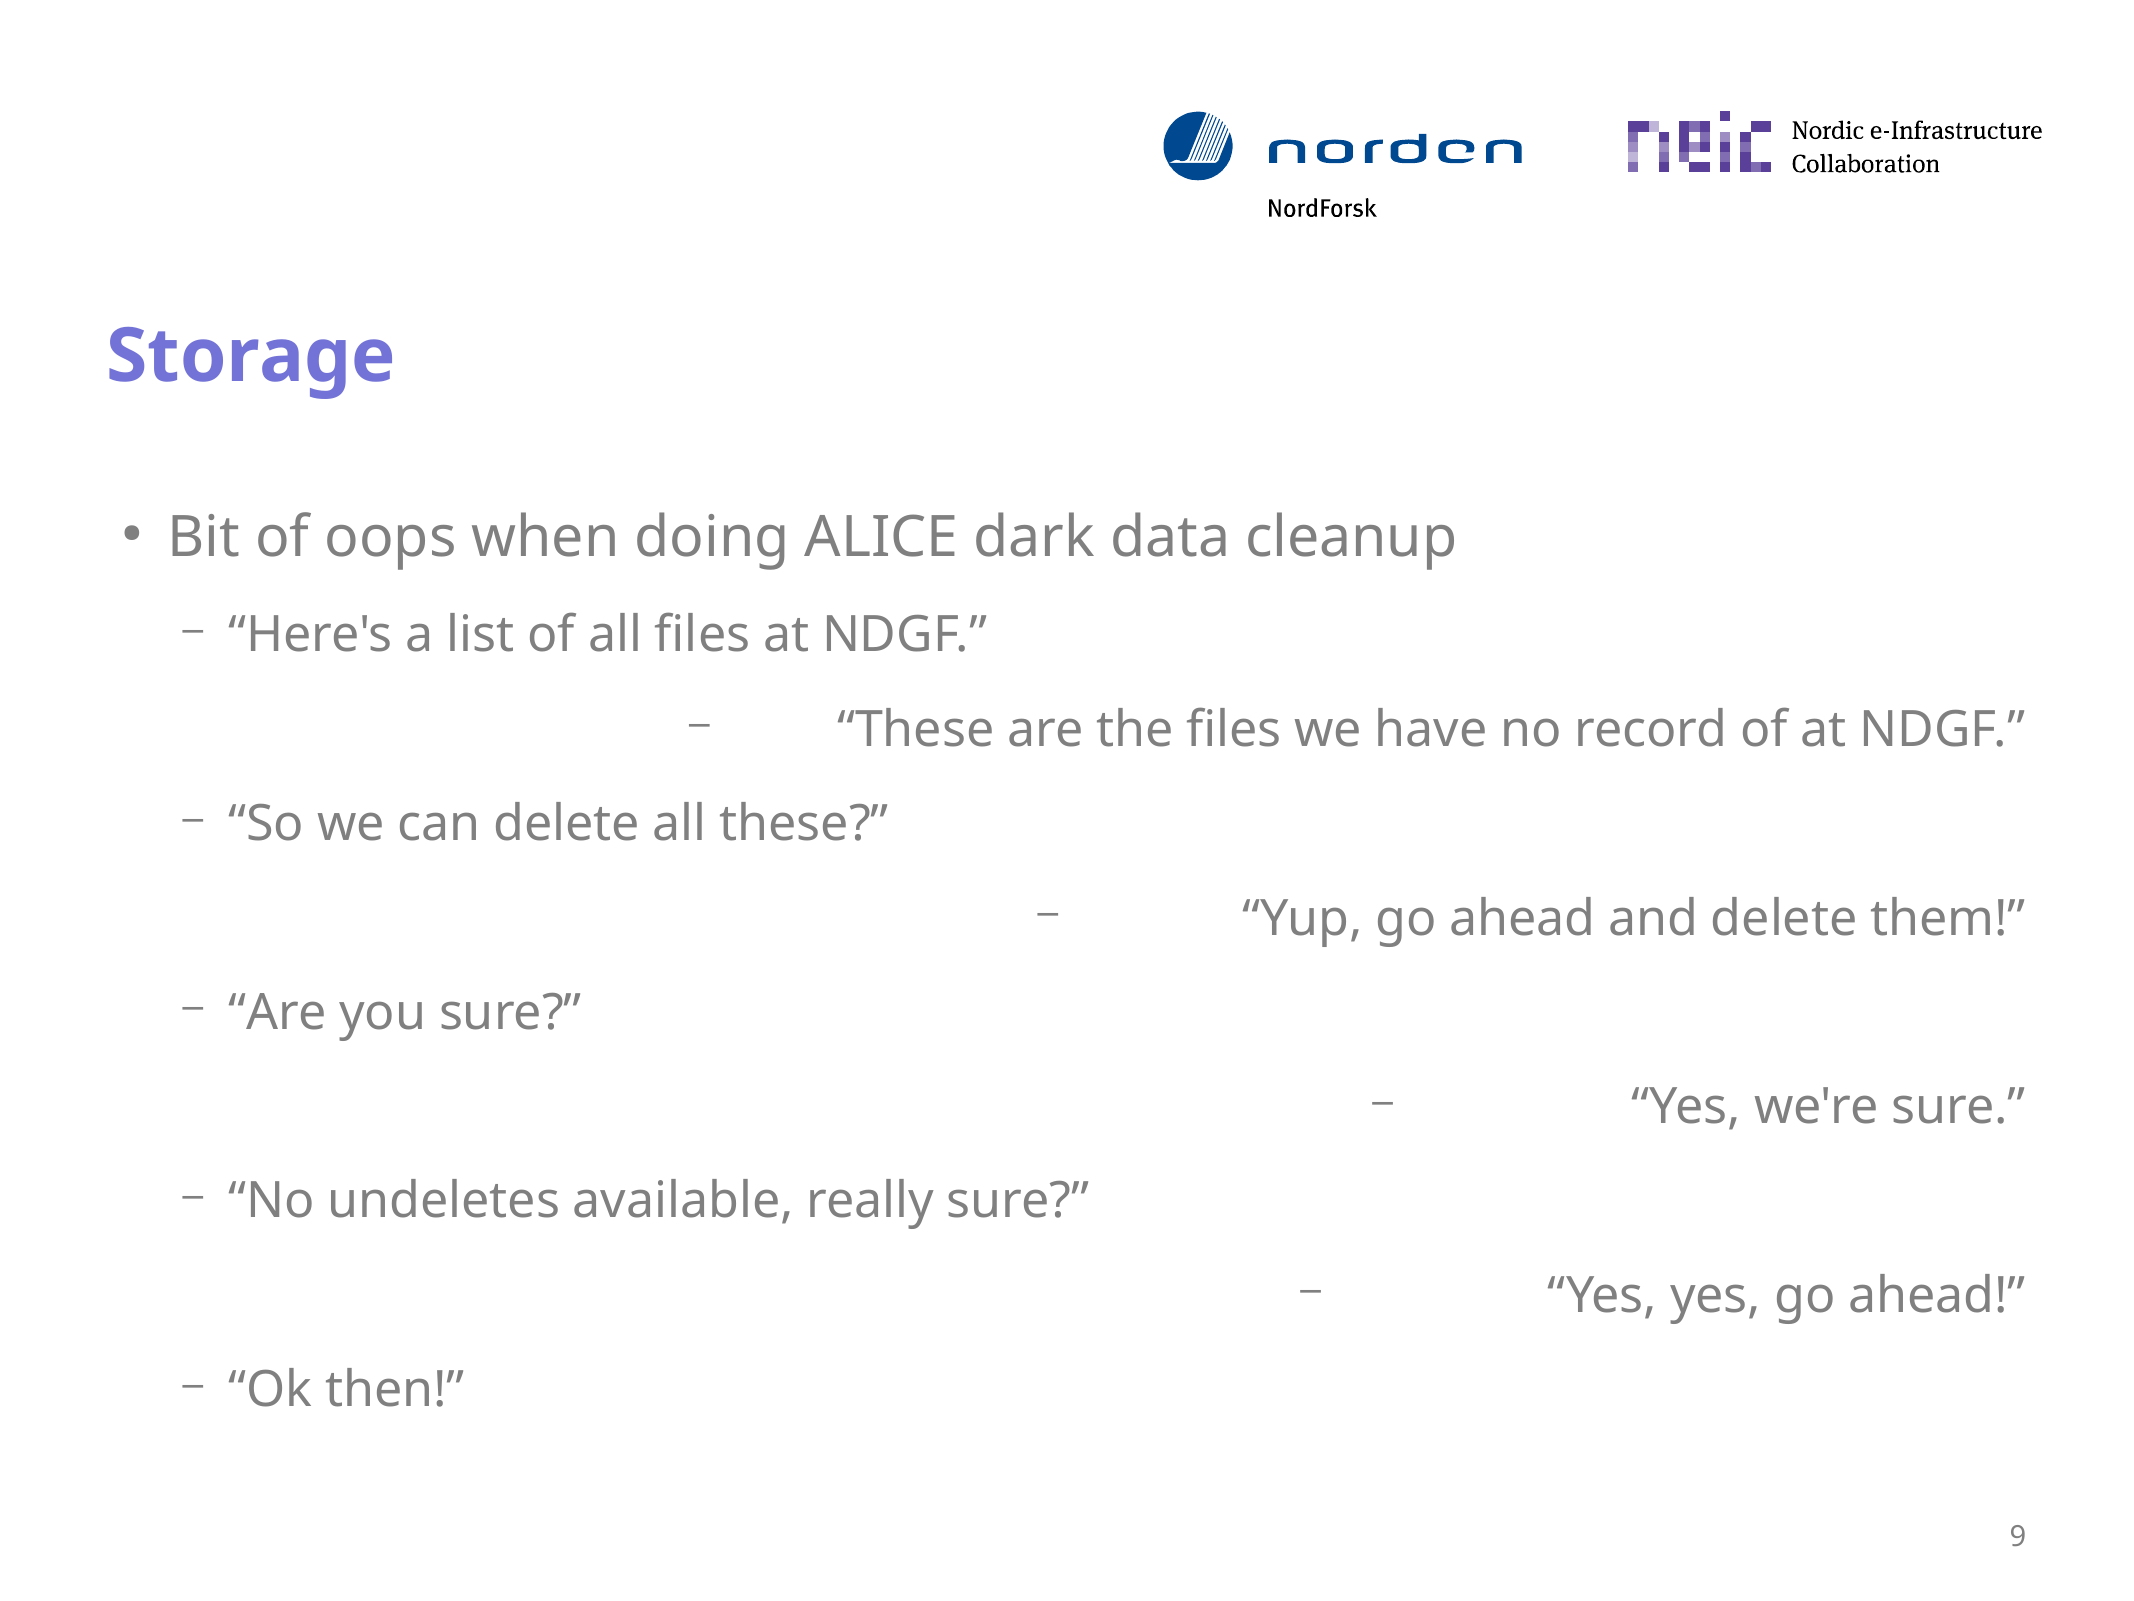

# Storage
Bit of oops when doing ALICE dark data cleanup
“Here's a list of all files at NDGF.”
“These are the files we have no record of at NDGF.”
“So we can delete all these?”
“Yup, go ahead and delete them!”
“Are you sure?”
“Yes, we're sure.”
“No undeletes available, really sure?”
“Yes, yes, go ahead!”
“Ok then!”
9